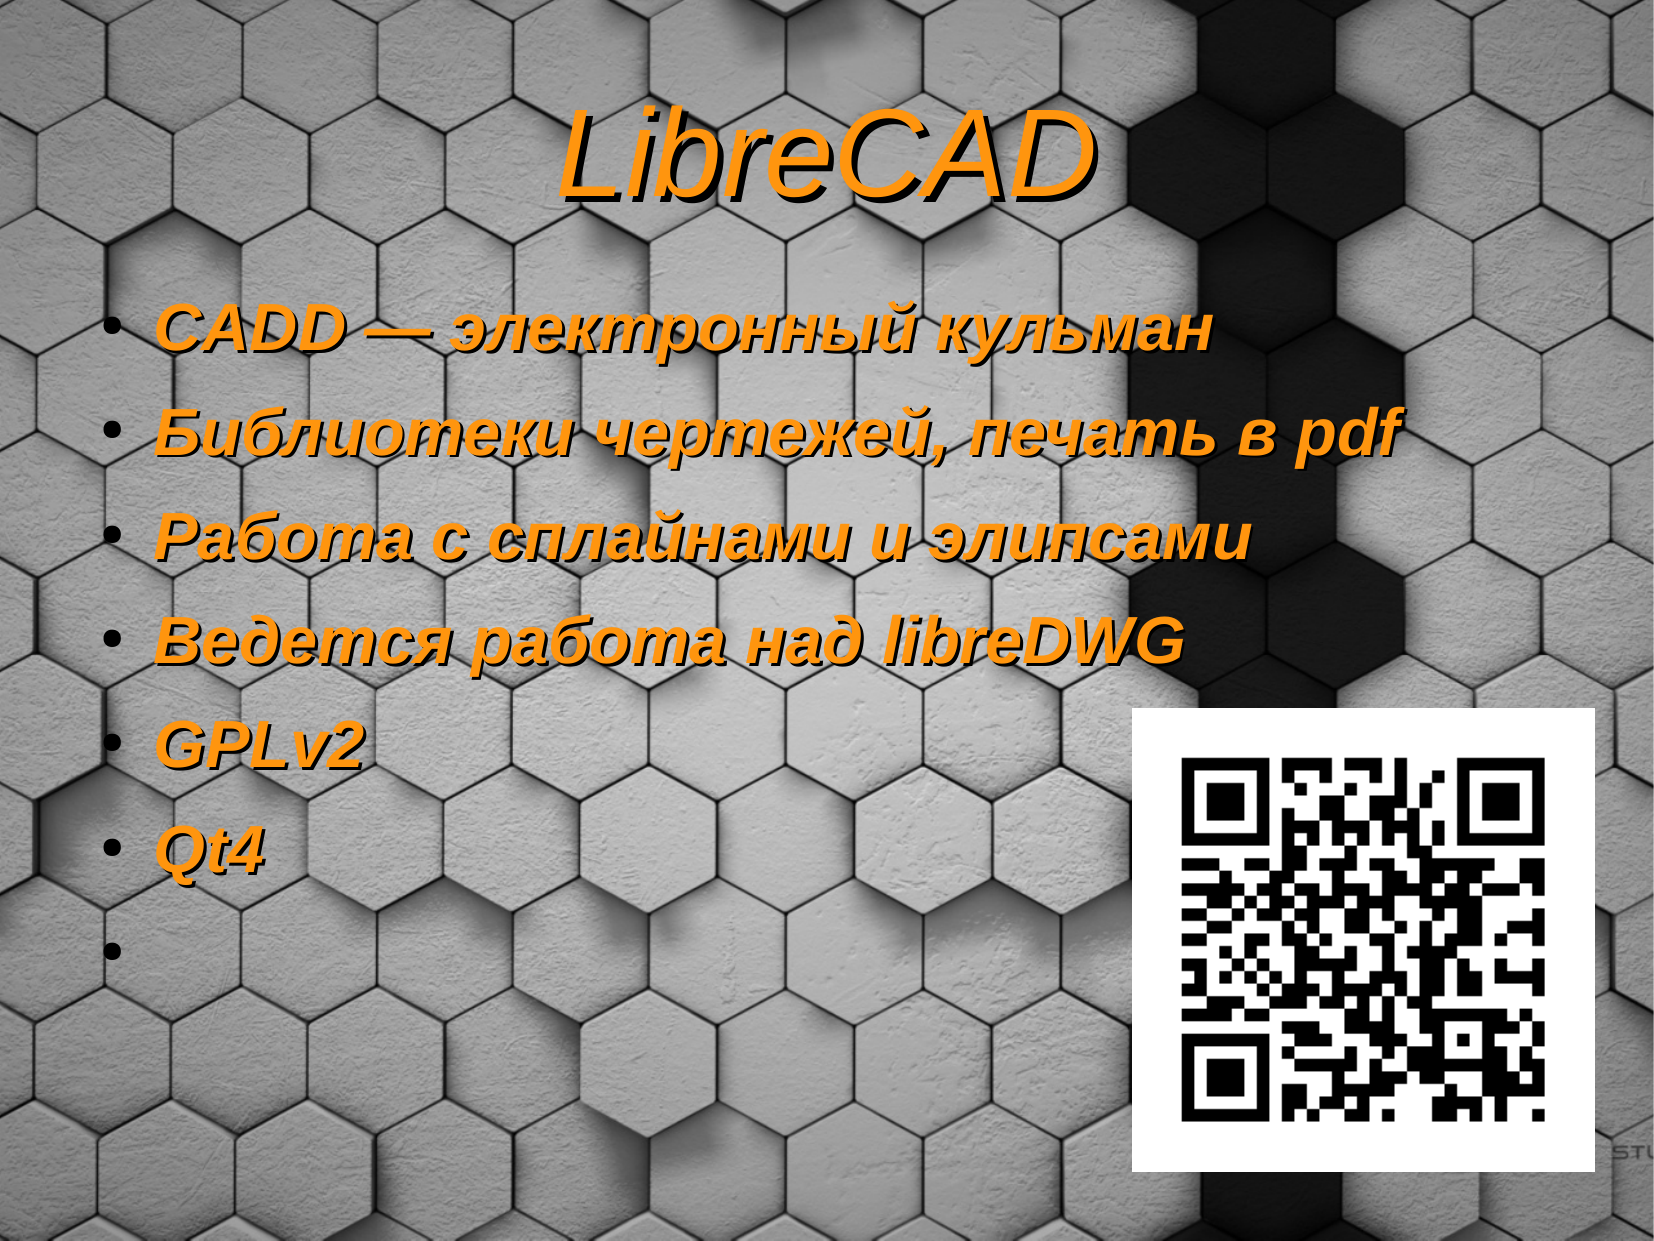

# LibreCAD
CADD — электронный кульман
Библиотеки чертежей, печать в pdf
Работа с сплайнами и элипсами
Ведется работа над libreDWG
GPLv2
Qt4